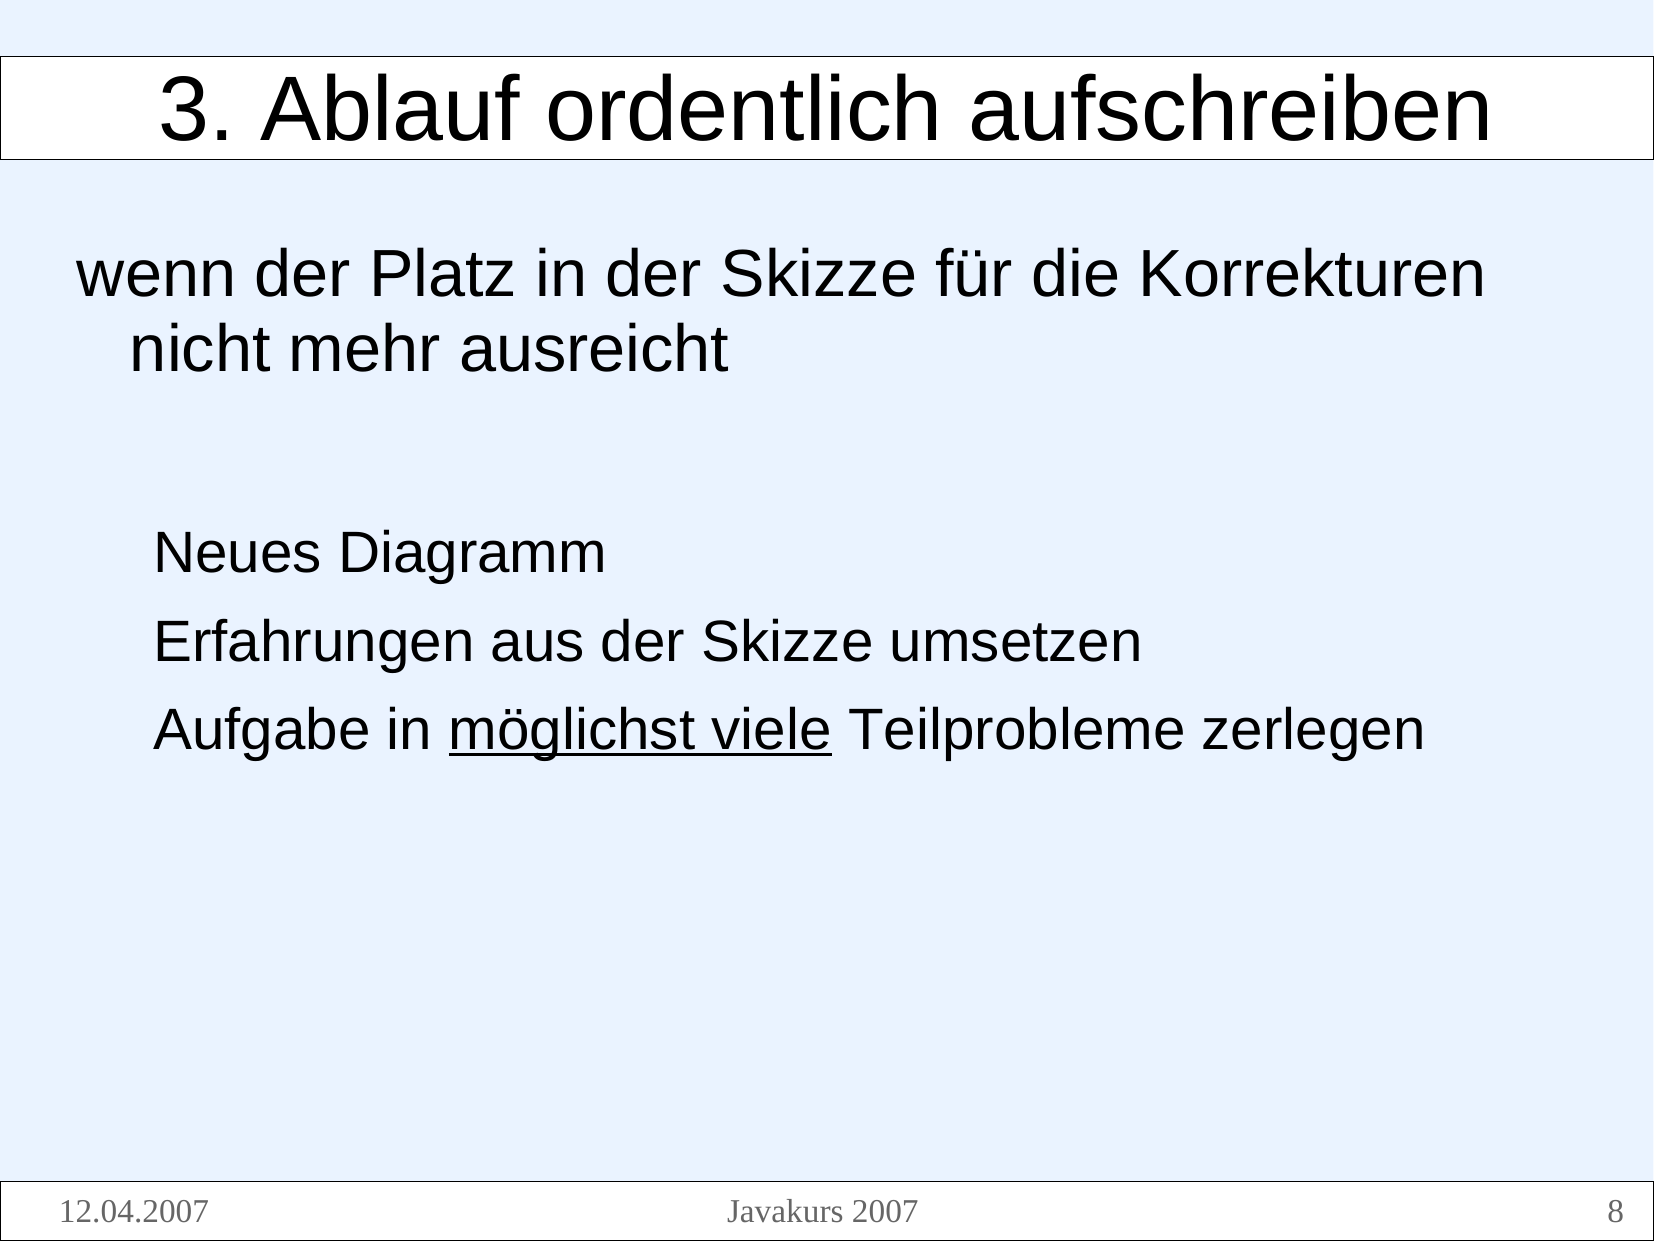

# 3. Ablauf ordentlich aufschreiben
wenn der Platz in der Skizze für die Korrekturen nicht mehr ausreicht
Neues Diagramm
Erfahrungen aus der Skizze umsetzen
Aufgabe in möglichst viele Teilprobleme zerlegen
12.04.2007
Javakurs 2007
8